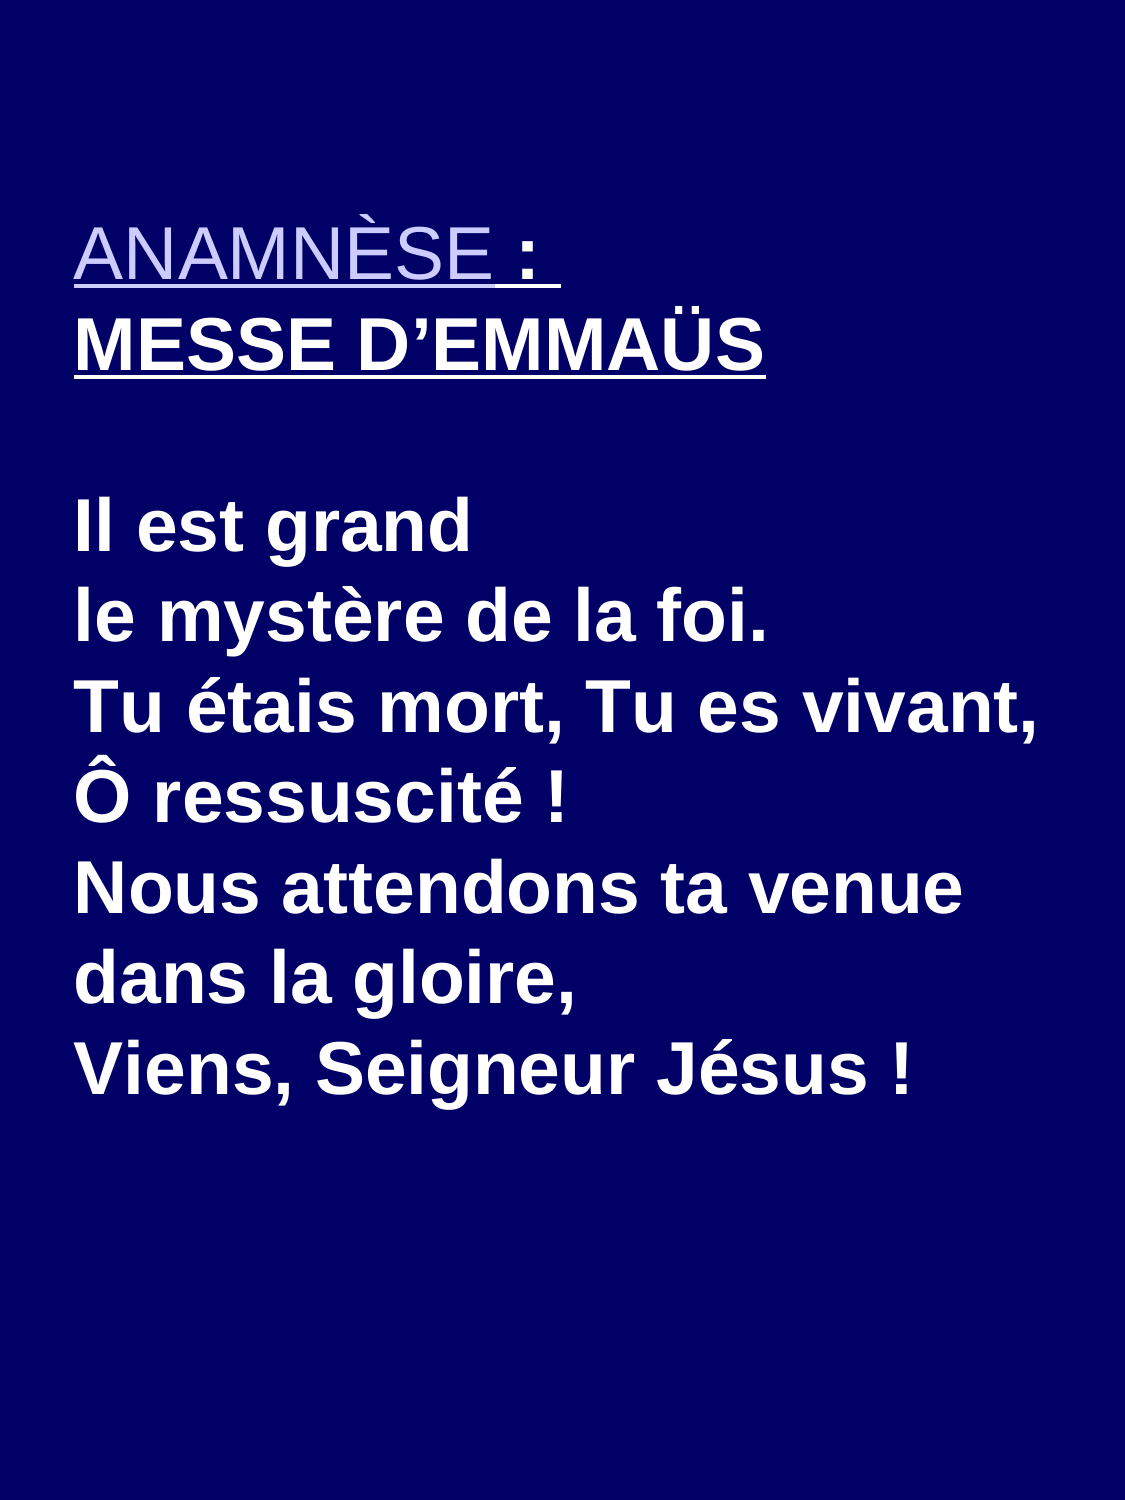

ANAMNÈSE :
MESSE D’EMMAÜS
Il est grand
le mystère de la foi.
Tu étais mort, Tu es vivant,
Ô ressuscité !
Nous attendons ta venue
dans la gloire,
Viens, Seigneur Jésus !